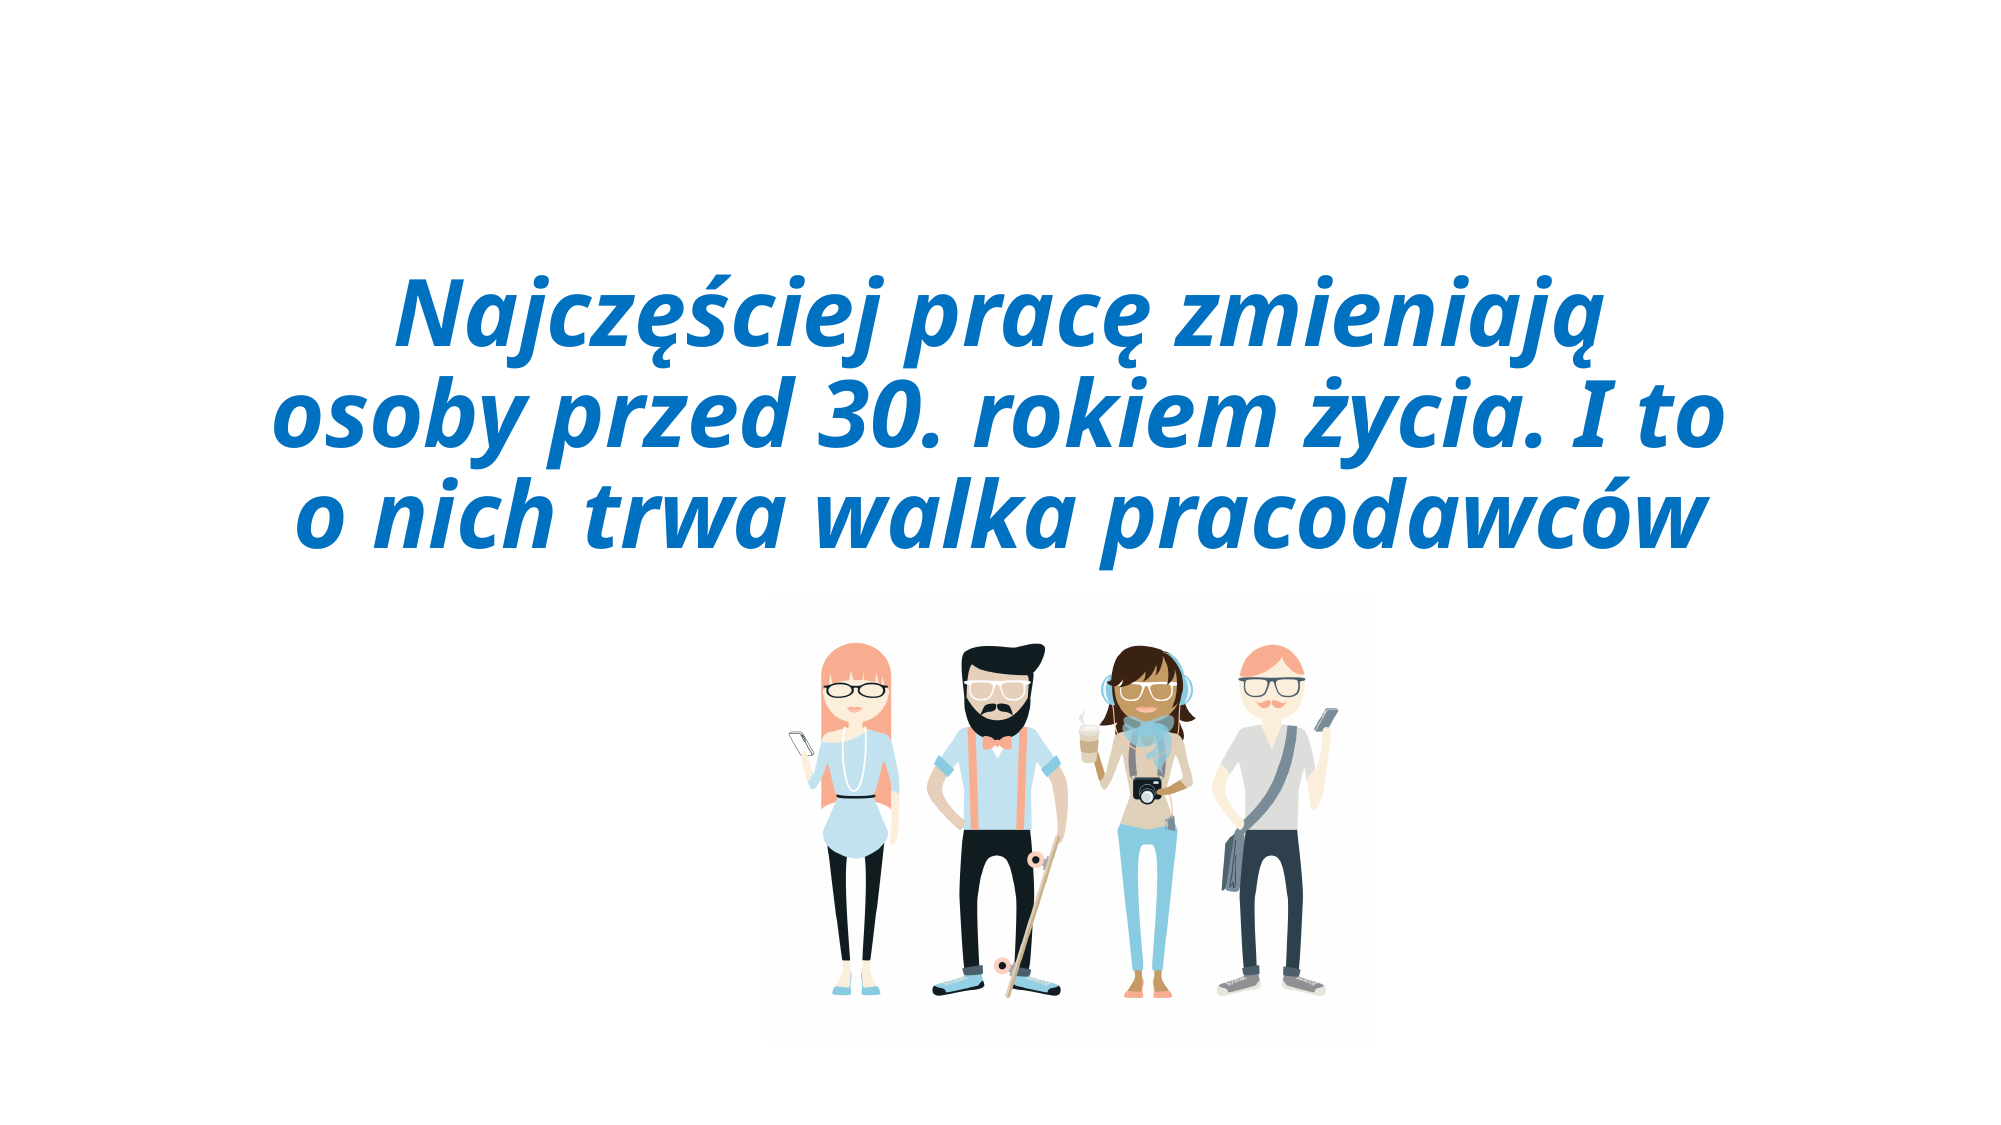

# Najczęściej pracę zmieniają osoby przed 30. rokiem życia. I to o nich trwa walka pracodawców